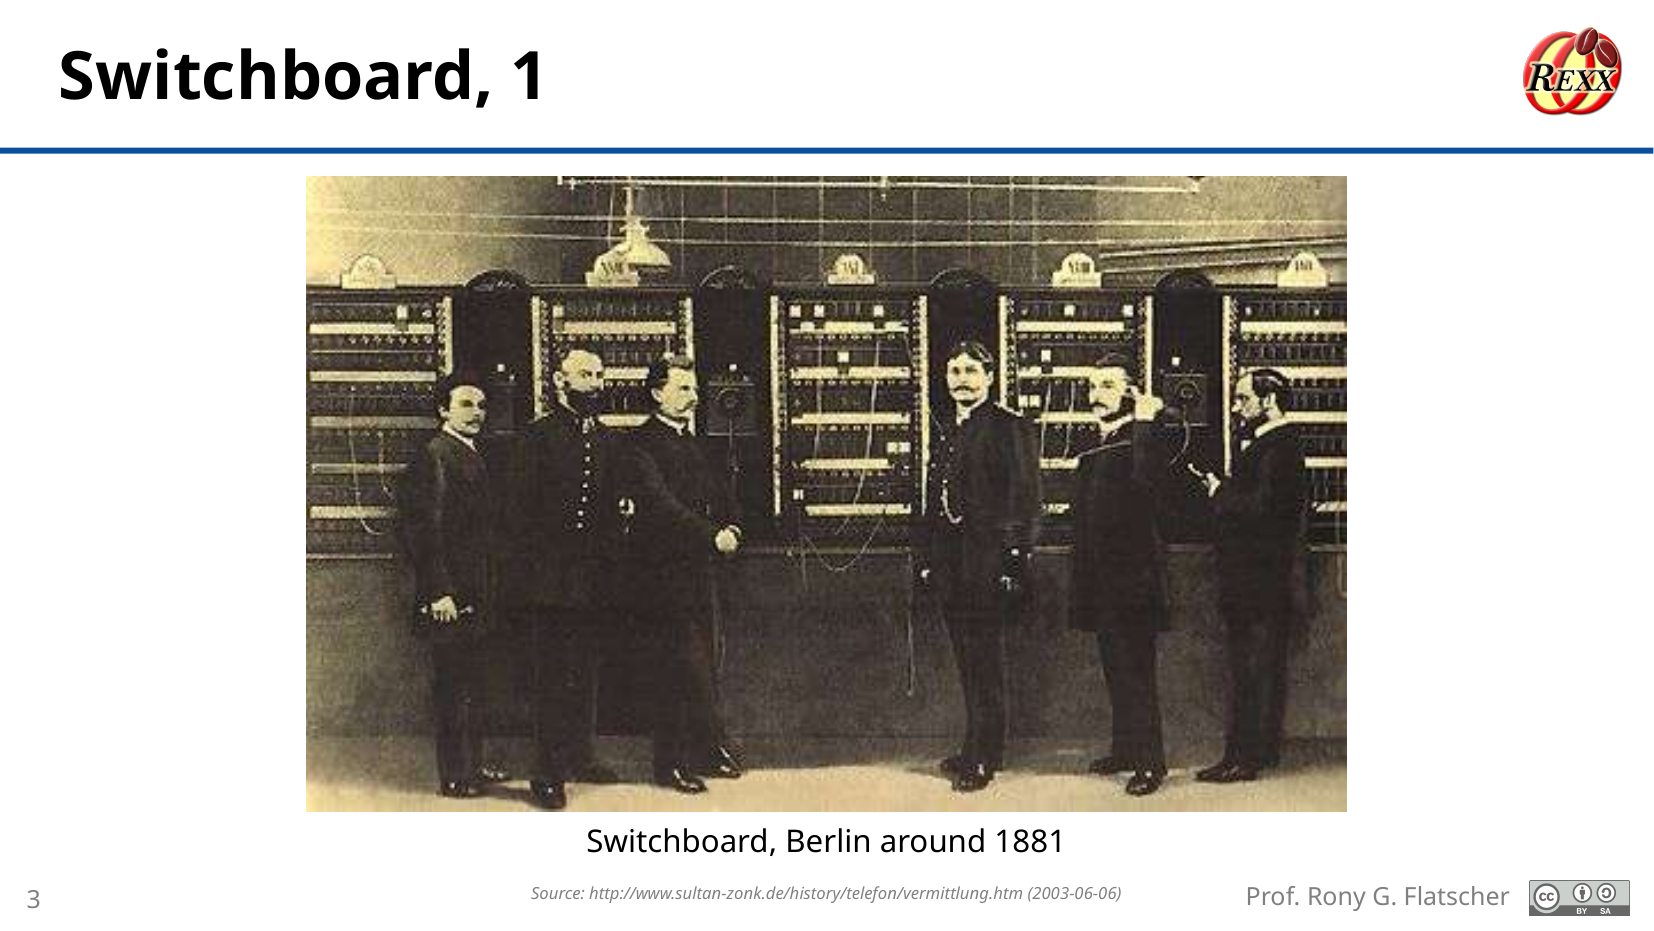

# Switchboard, 1
Switchboard, Berlin around 1881
Source: http://www.sultan-zonk.de/history/telefon/vermittlung.htm (2003-06-06)